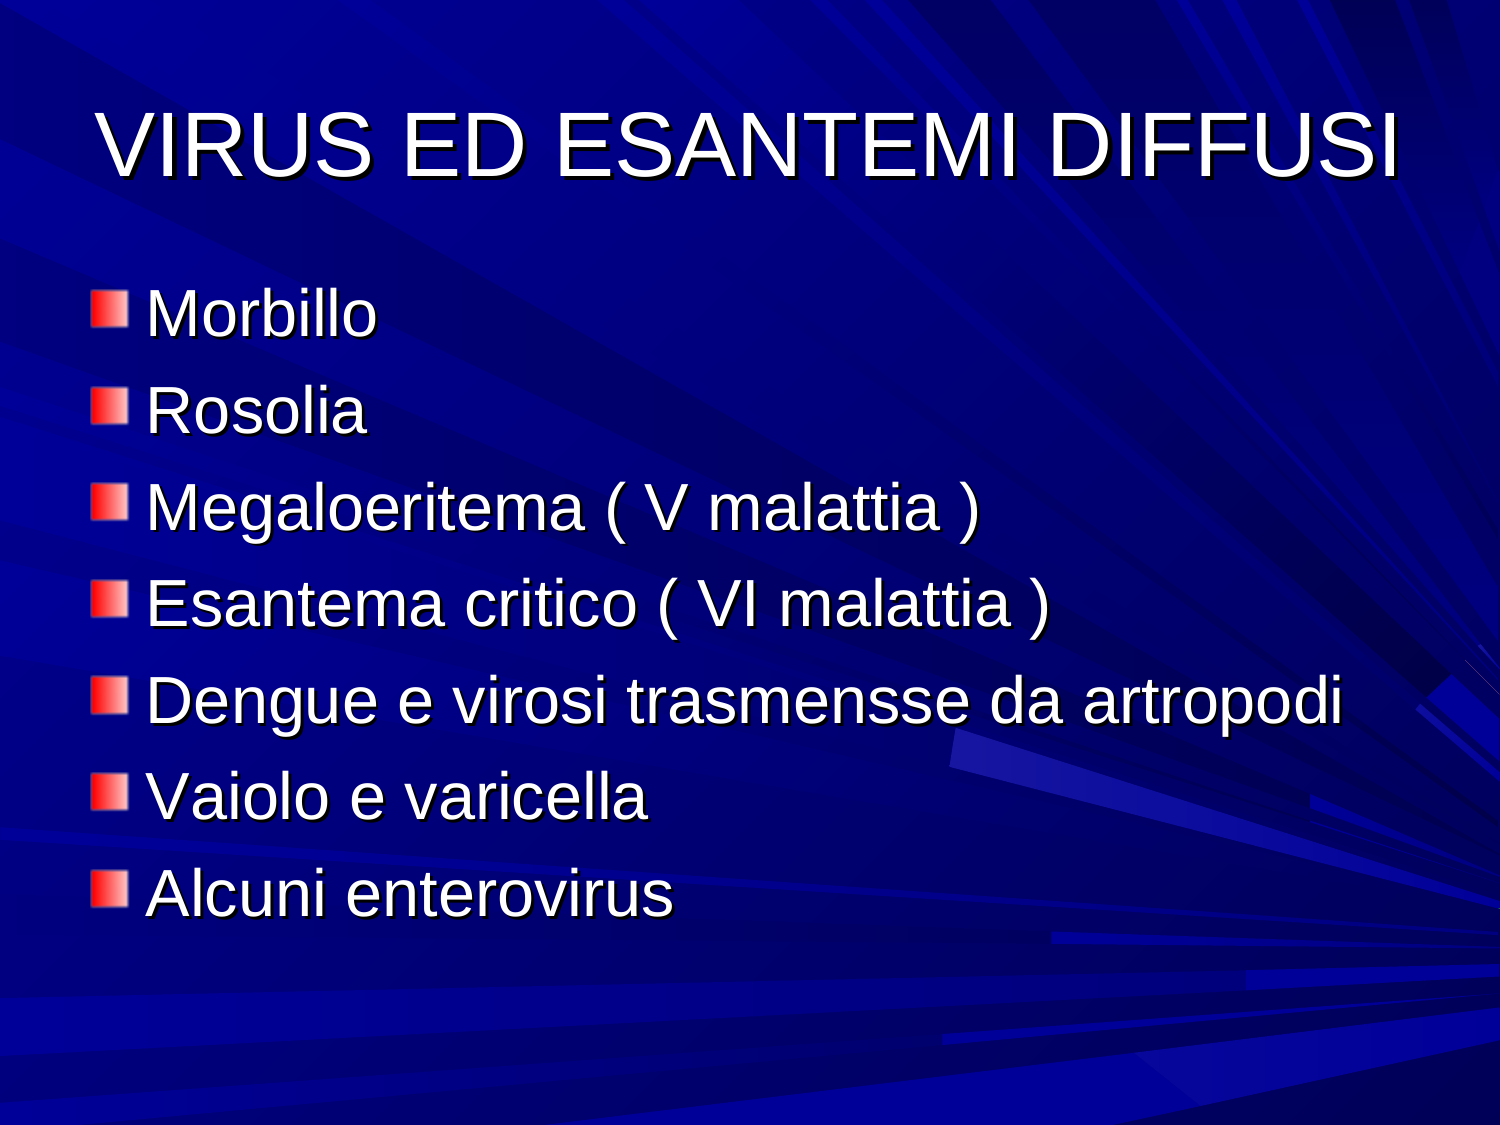

# VIRUS ED ESANTEMI DIFFUSI
Morbillo
Rosolia
Megaloeritema ( V malattia )
Esantema critico ( VI malattia )
Dengue e virosi trasmensse da artropodi
Vaiolo e varicella
Alcuni enterovirus